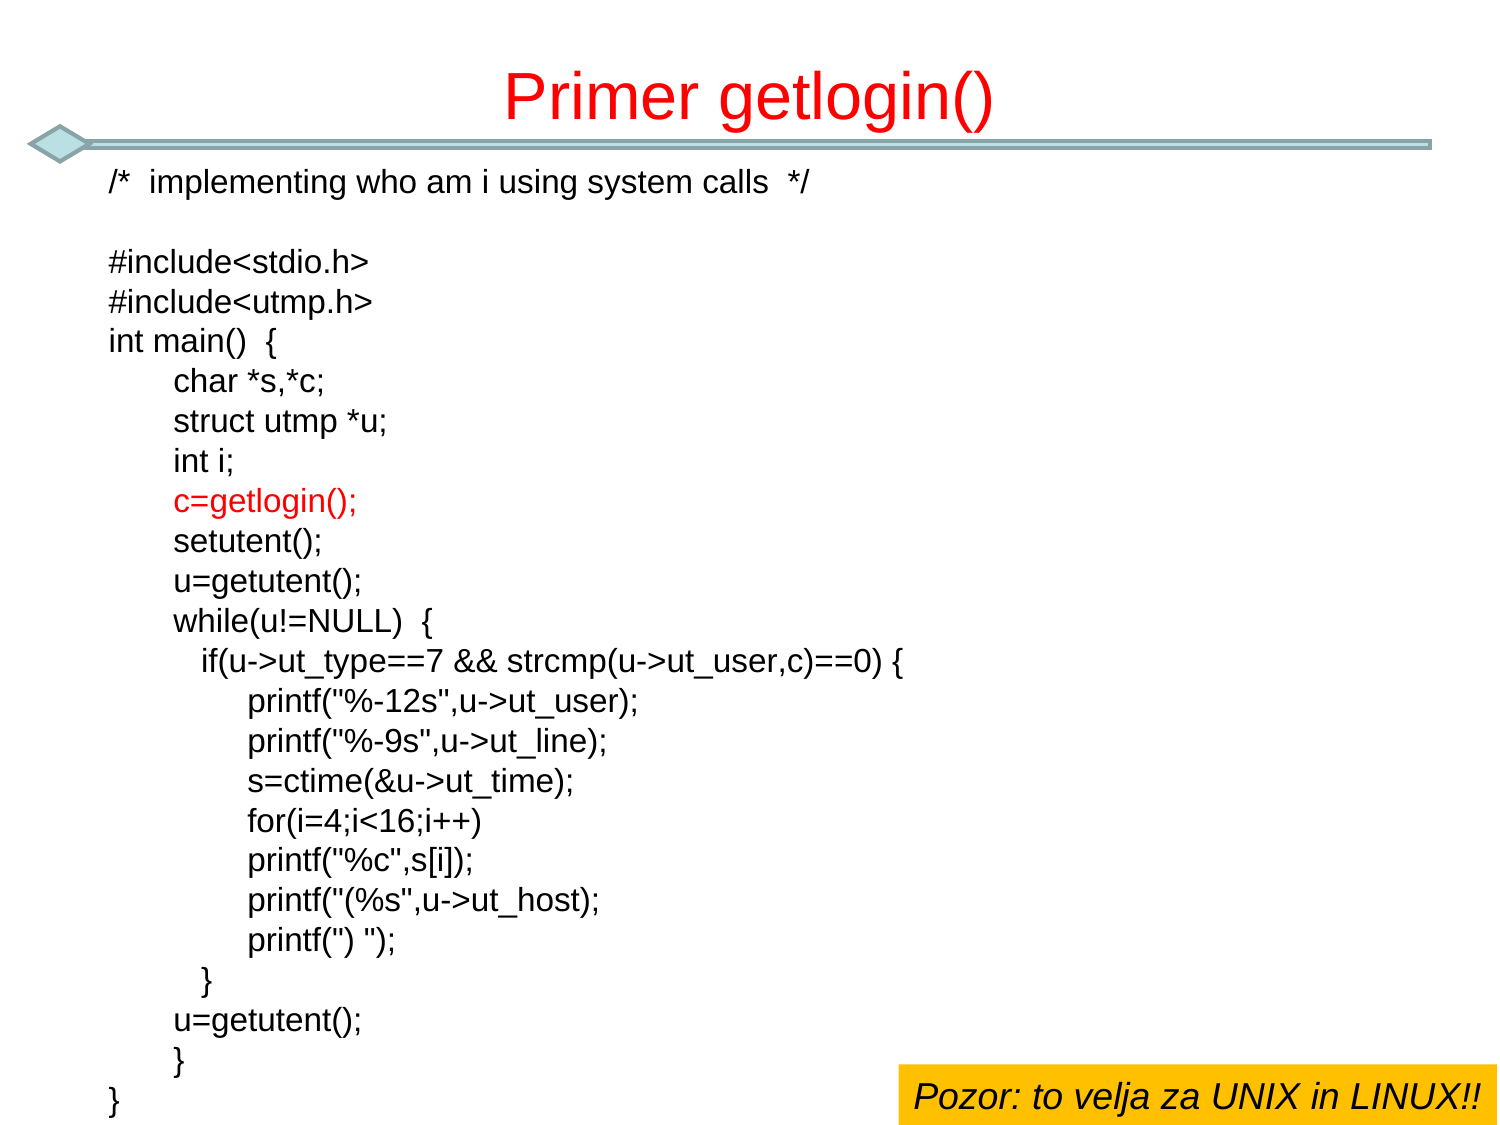

# Primer getlogin()
/* implementing who am i using system calls */
#include<stdio.h>
#include<utmp.h>
int main() {
 char *s,*c;
 struct utmp *u;
 int i;
 c=getlogin();
 setutent();
 u=getutent();
 while(u!=NULL) {
 if(u->ut_type==7 && strcmp(u->ut_user,c)==0) {
 printf("%-12s",u->ut_user);
 printf("%-9s",u->ut_line);
 s=ctime(&u->ut_time);
 for(i=4;i<16;i++)
 printf("%c",s[i]);
 printf("(%s",u->ut_host);
 printf(") ");
 }
 u=getutent();
 }
}
Pozor: to velja za UNIX in LINUX!!